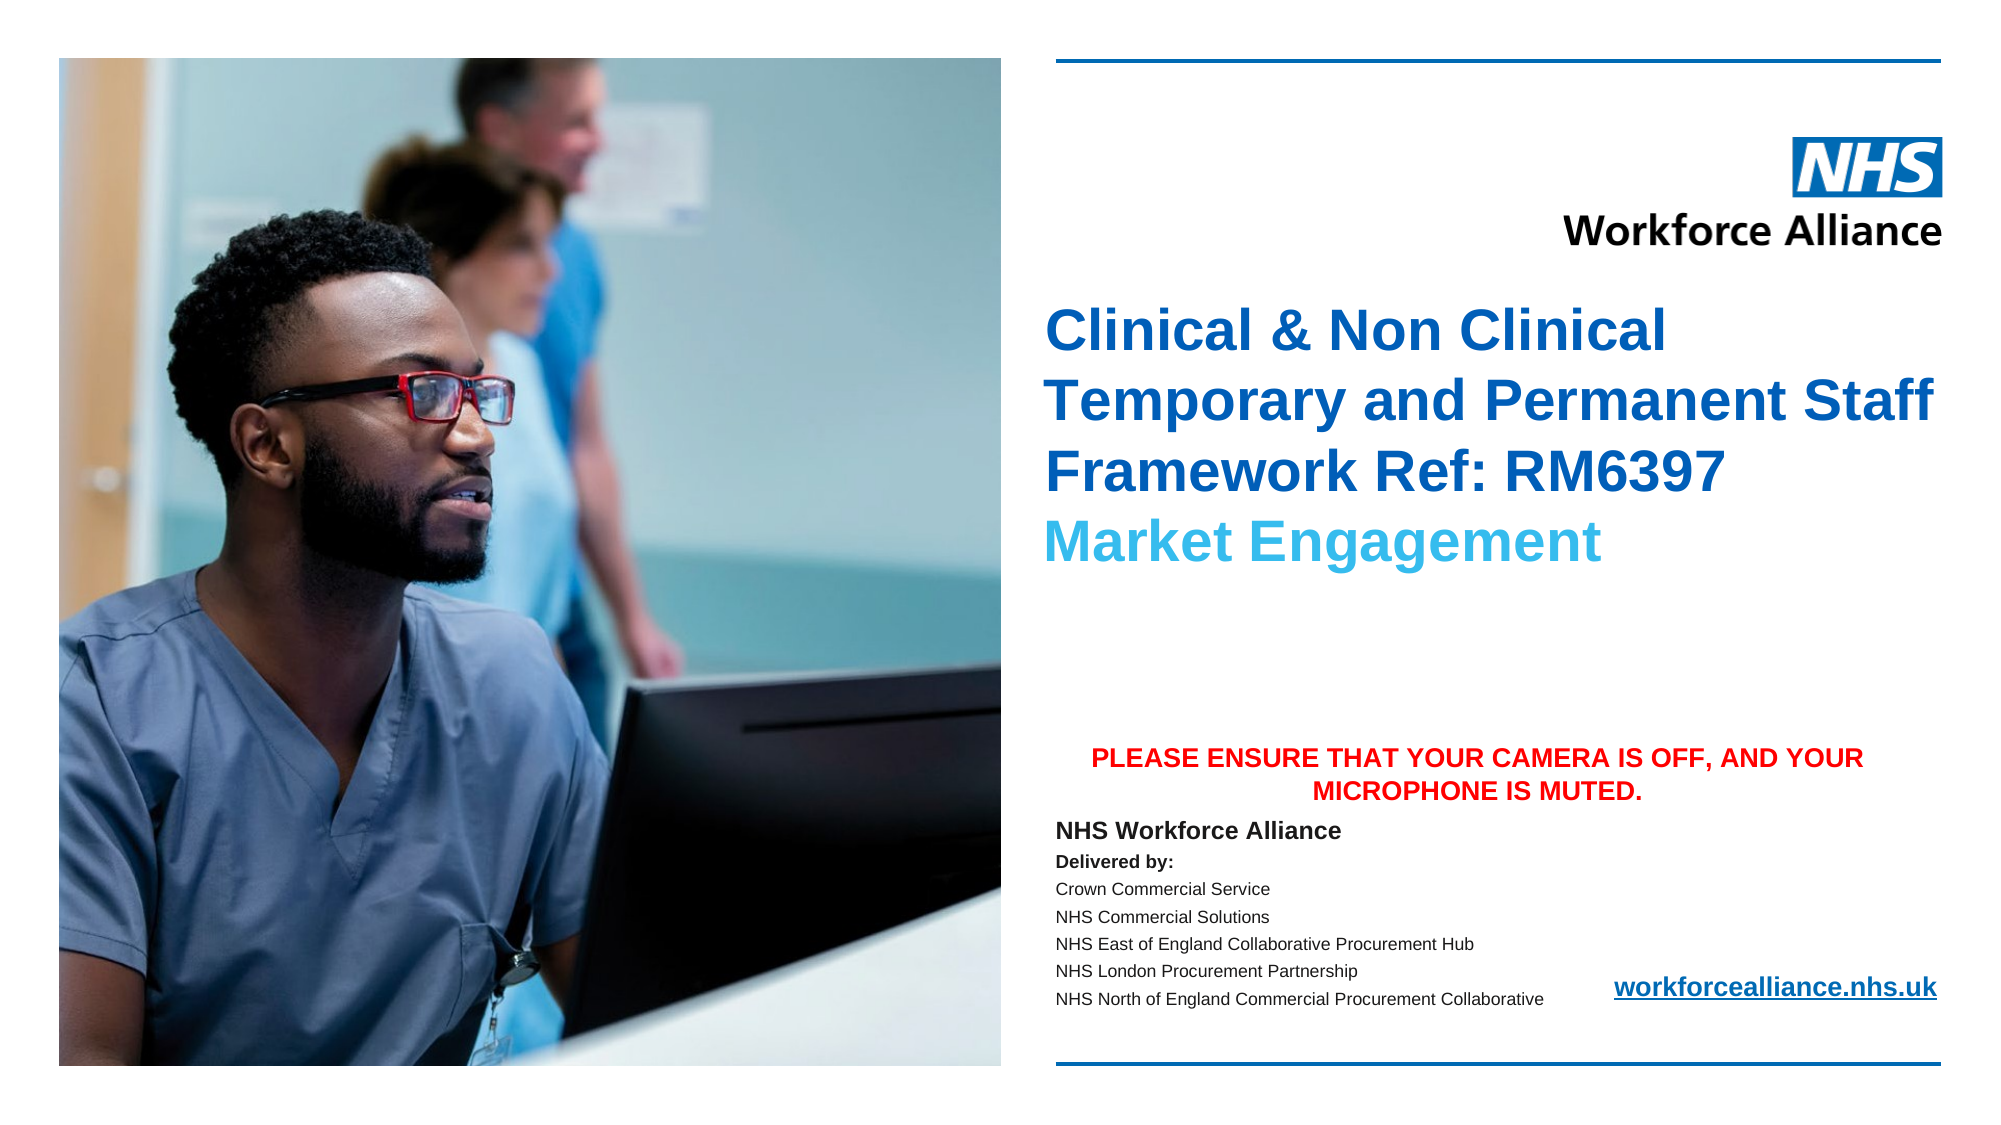

# Clinical & Non Clinical Temporary and Permanent Staff
Framework Ref: RM6397
Market Engagement
PLEASE ENSURE THAT YOUR CAMERA IS OFF, AND YOUR MICROPHONE IS MUTED.
NHS Workforce Alliance
Delivered by:
Crown Commercial Service
NHS Commercial Solutions
NHS East of England Collaborative Procurement Hub
NHS London Procurement Partnership
NHS North of England Commercial Procurement Collaborative
workforcealliance.nhs.uk